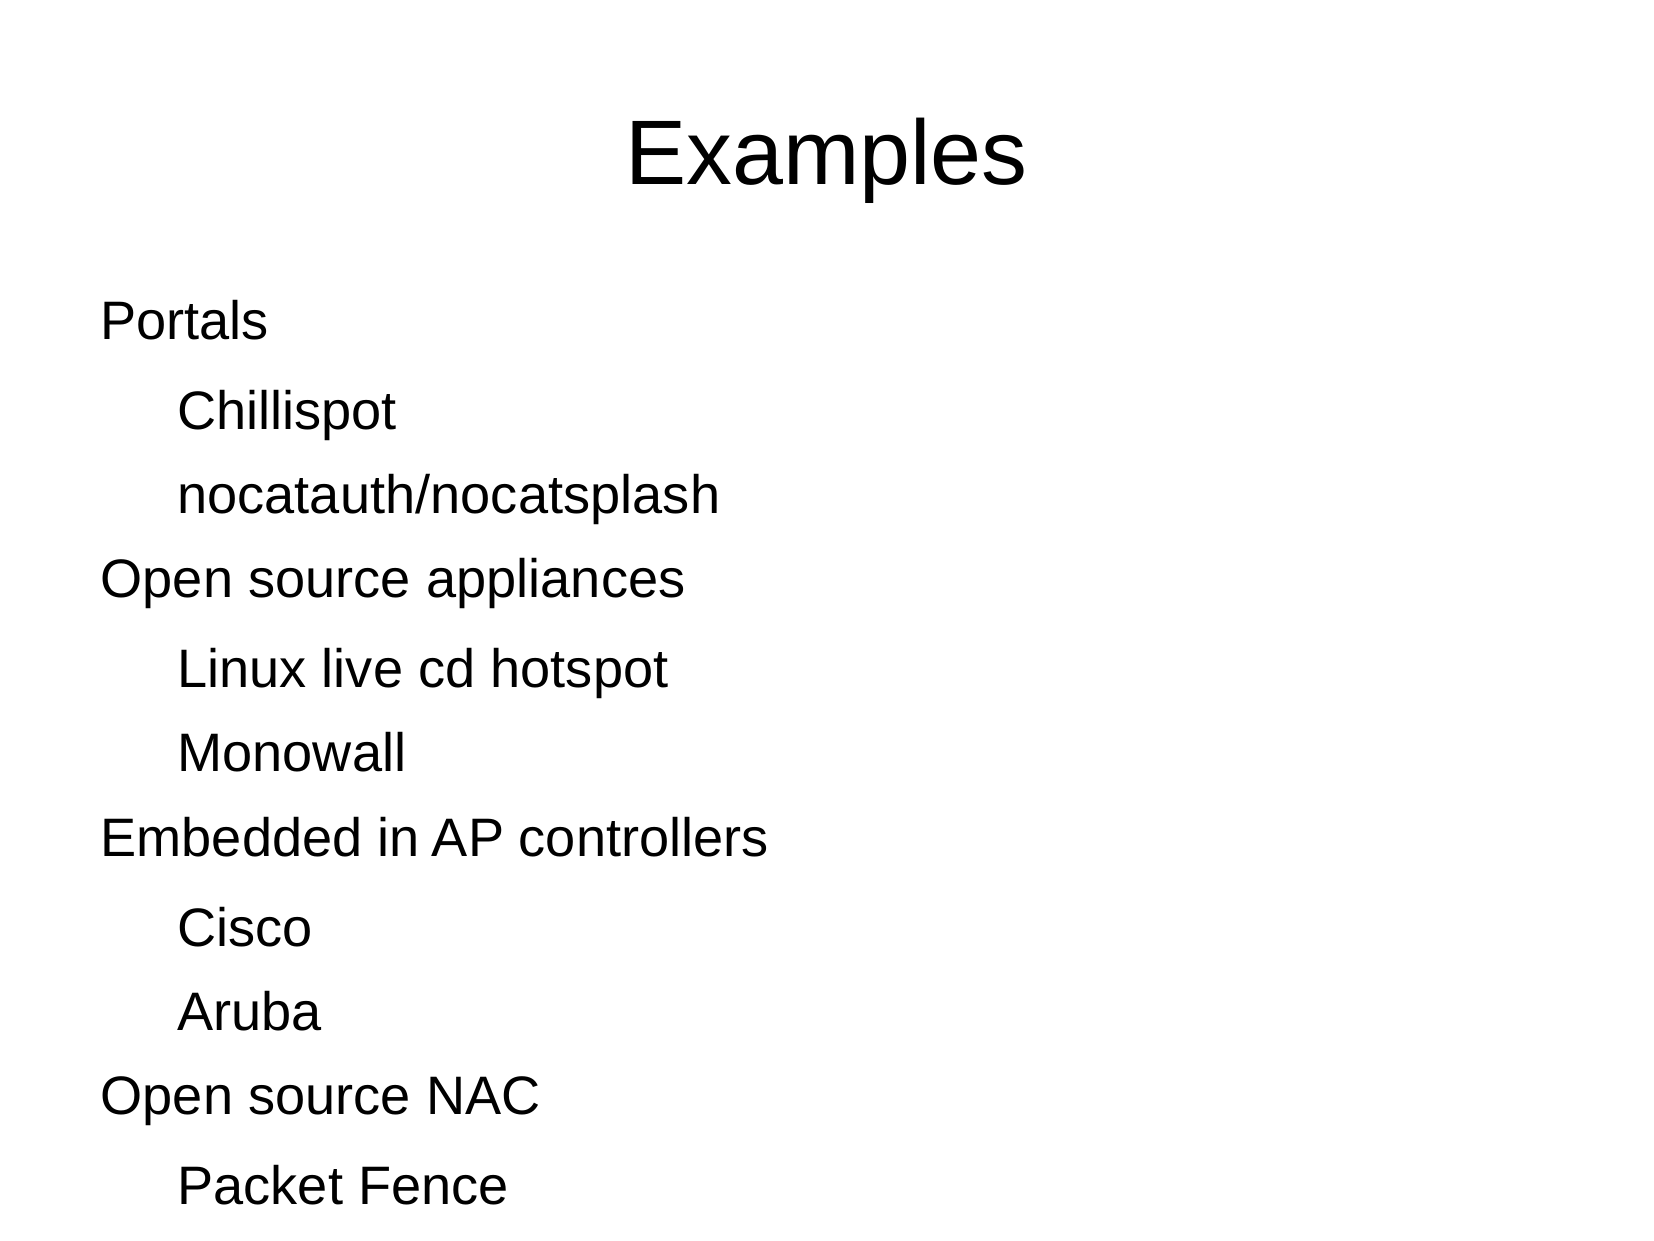

# Examples
Portals
Chillispot
nocatauth/nocatsplash
Open source appliances
Linux live cd hotspot
Monowall
Embedded in AP controllers
Cisco
Aruba
Open source NAC
Packet Fence